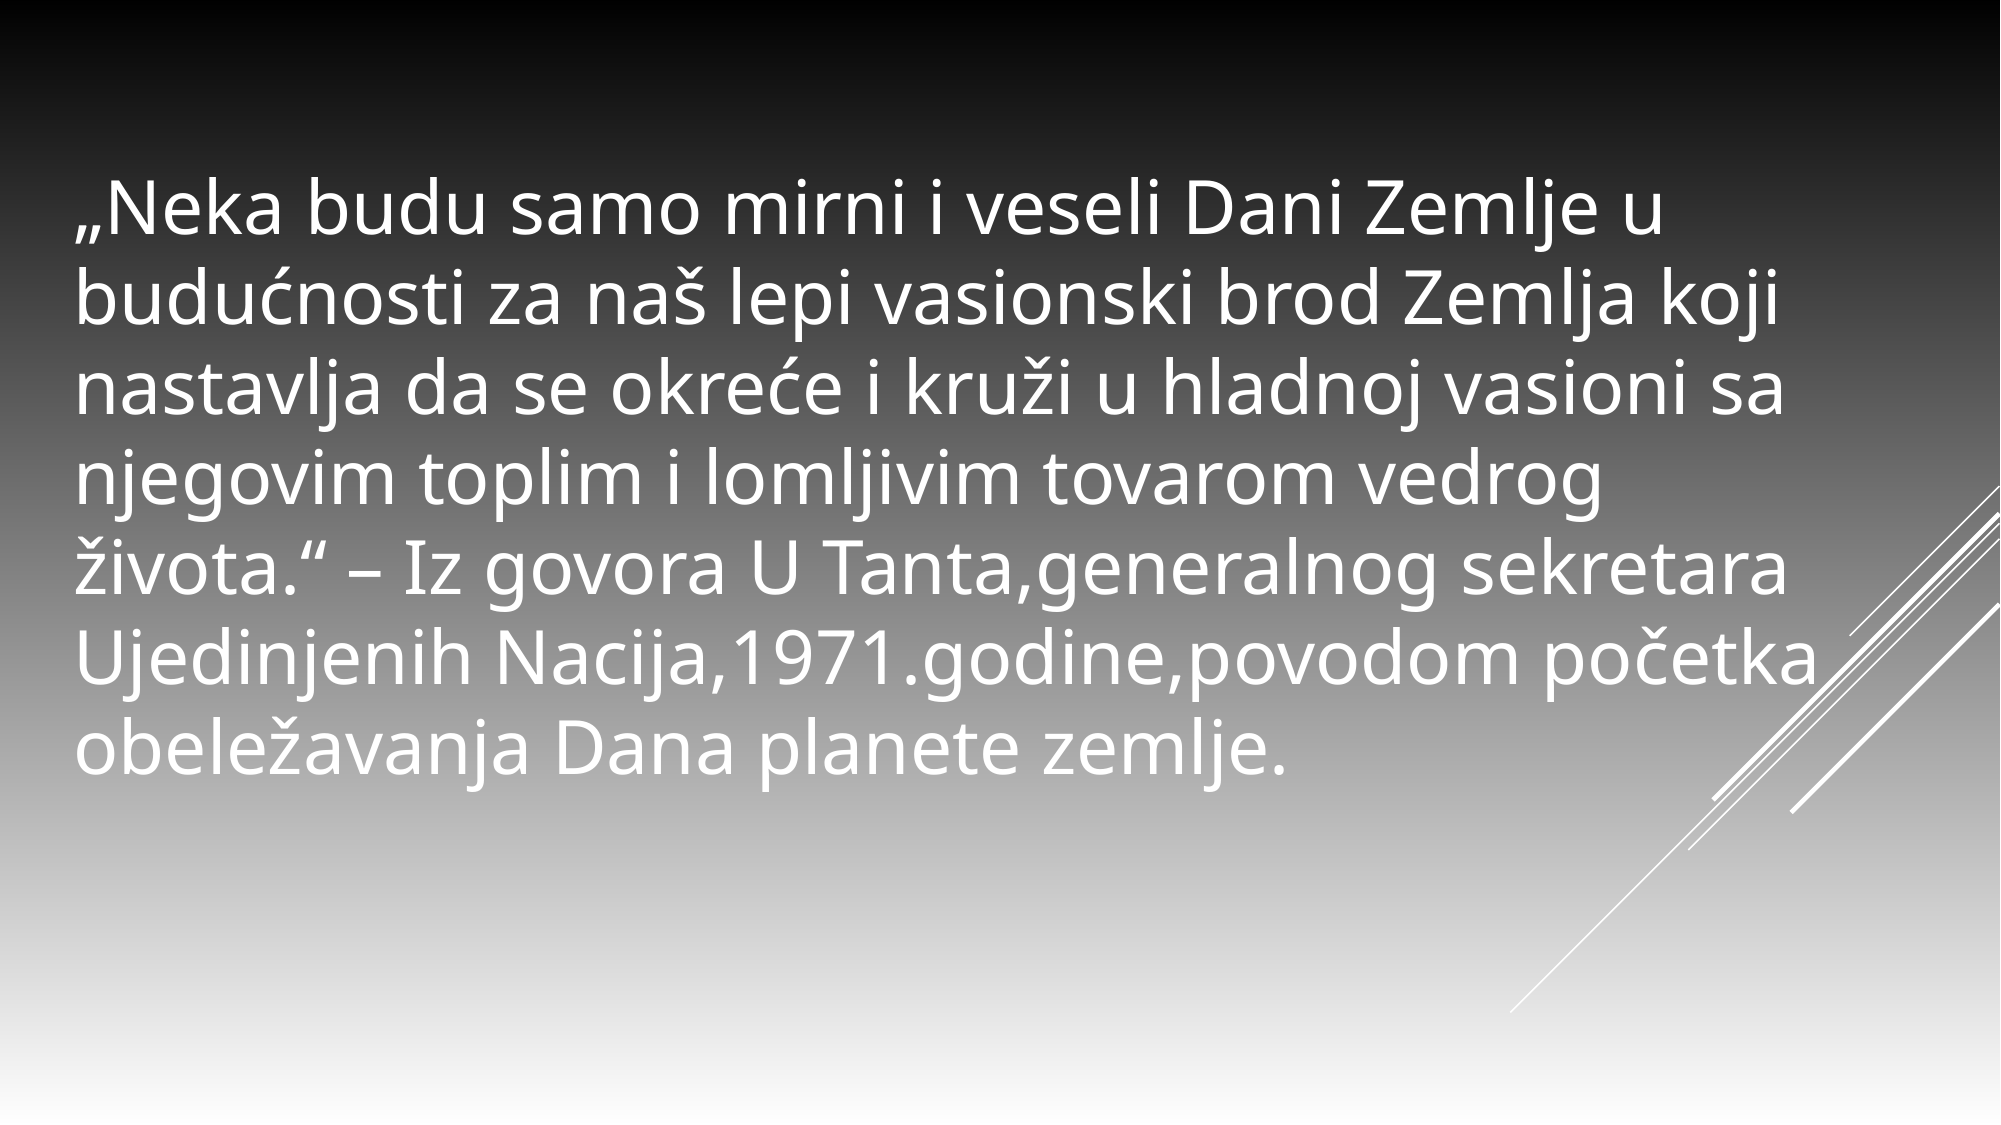

# „Neka budu samo mirni i veseli Dani Zemlje u budućnosti za naš lepi vasionski brod Zemlja koji nastavlja da se okreće i kruži u hladnoj vasioni sa njegovim toplim i lomljivim tovarom vedrog života.“ – Iz govora U Tanta,generalnog sekretara Ujedinjenih Nacija,1971.godine,povodom početka obeležavanja Dana planete zemlje.